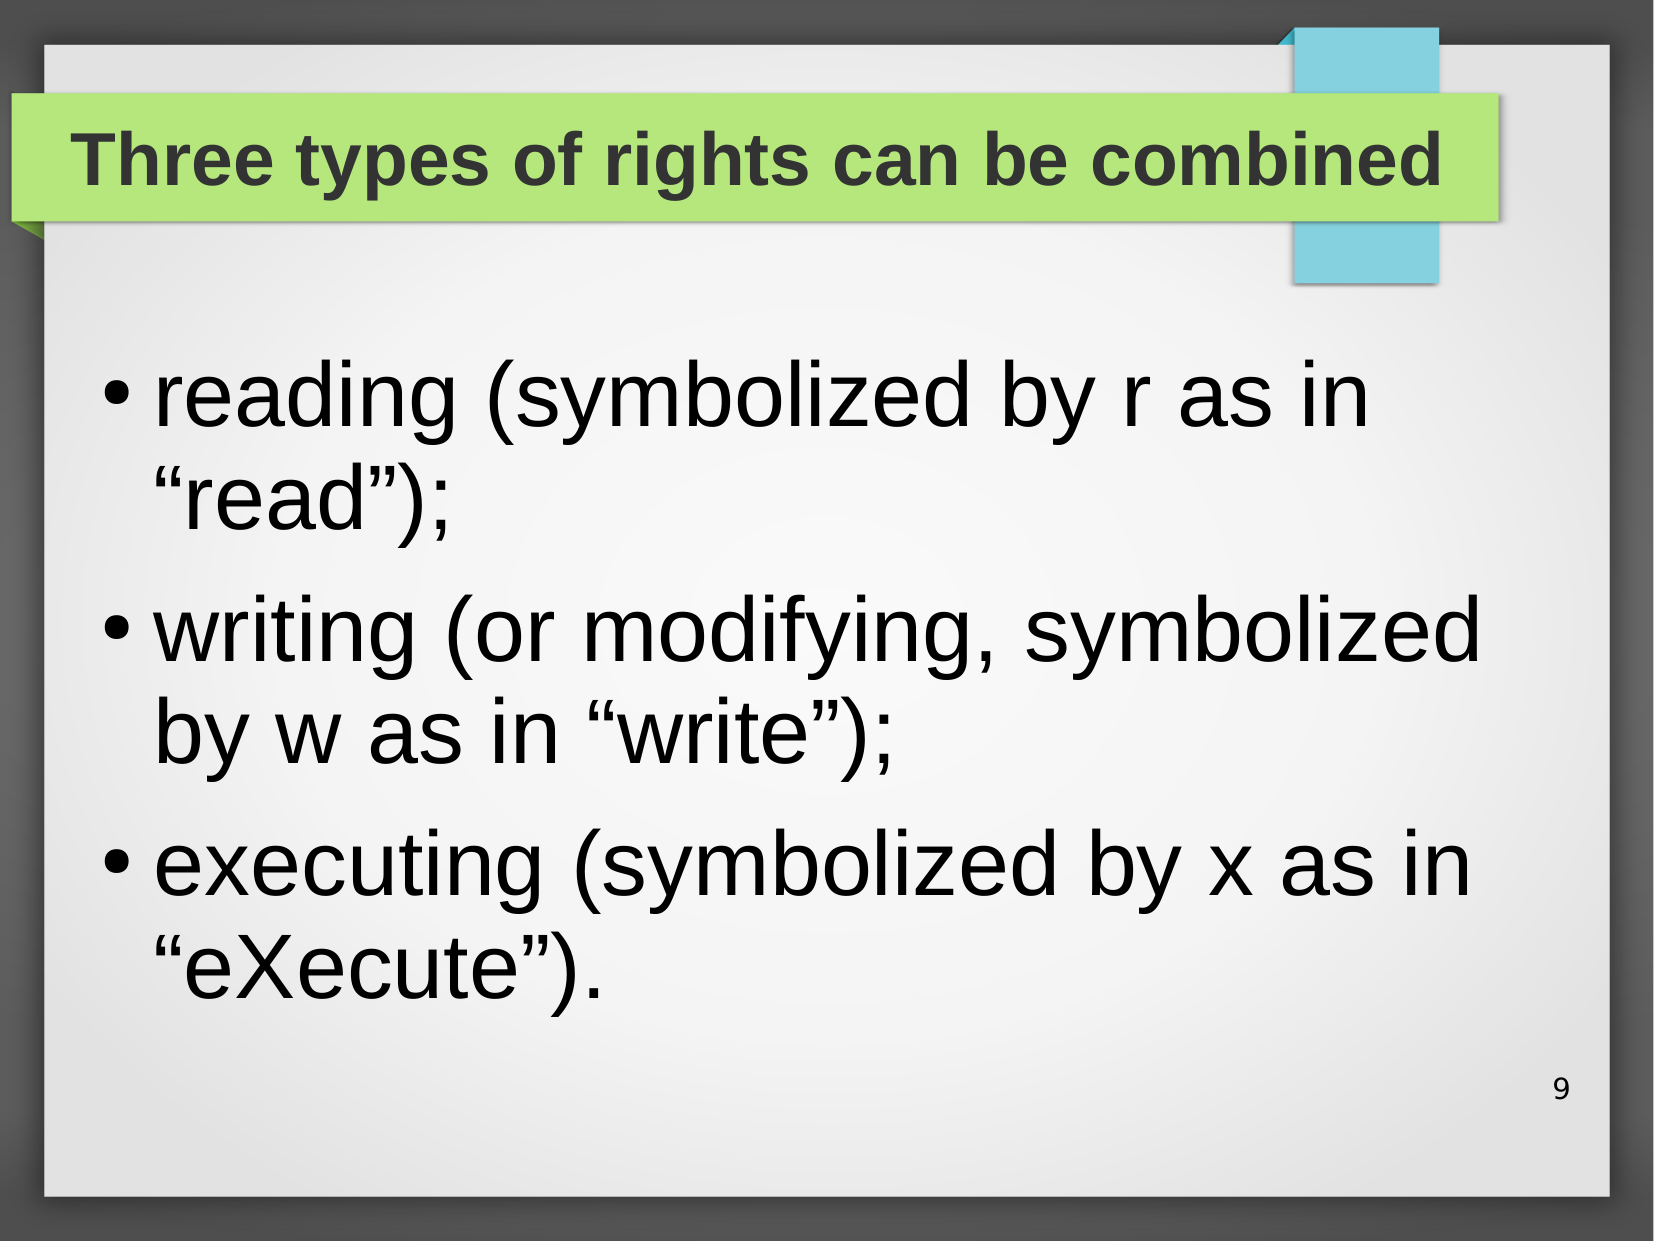

# Three types of rights can be combined
reading (symbolized by r as in “read”);
writing (or modifying, symbolized by w as in “write”);
executing (symbolized by x as in “eXecute”).
9